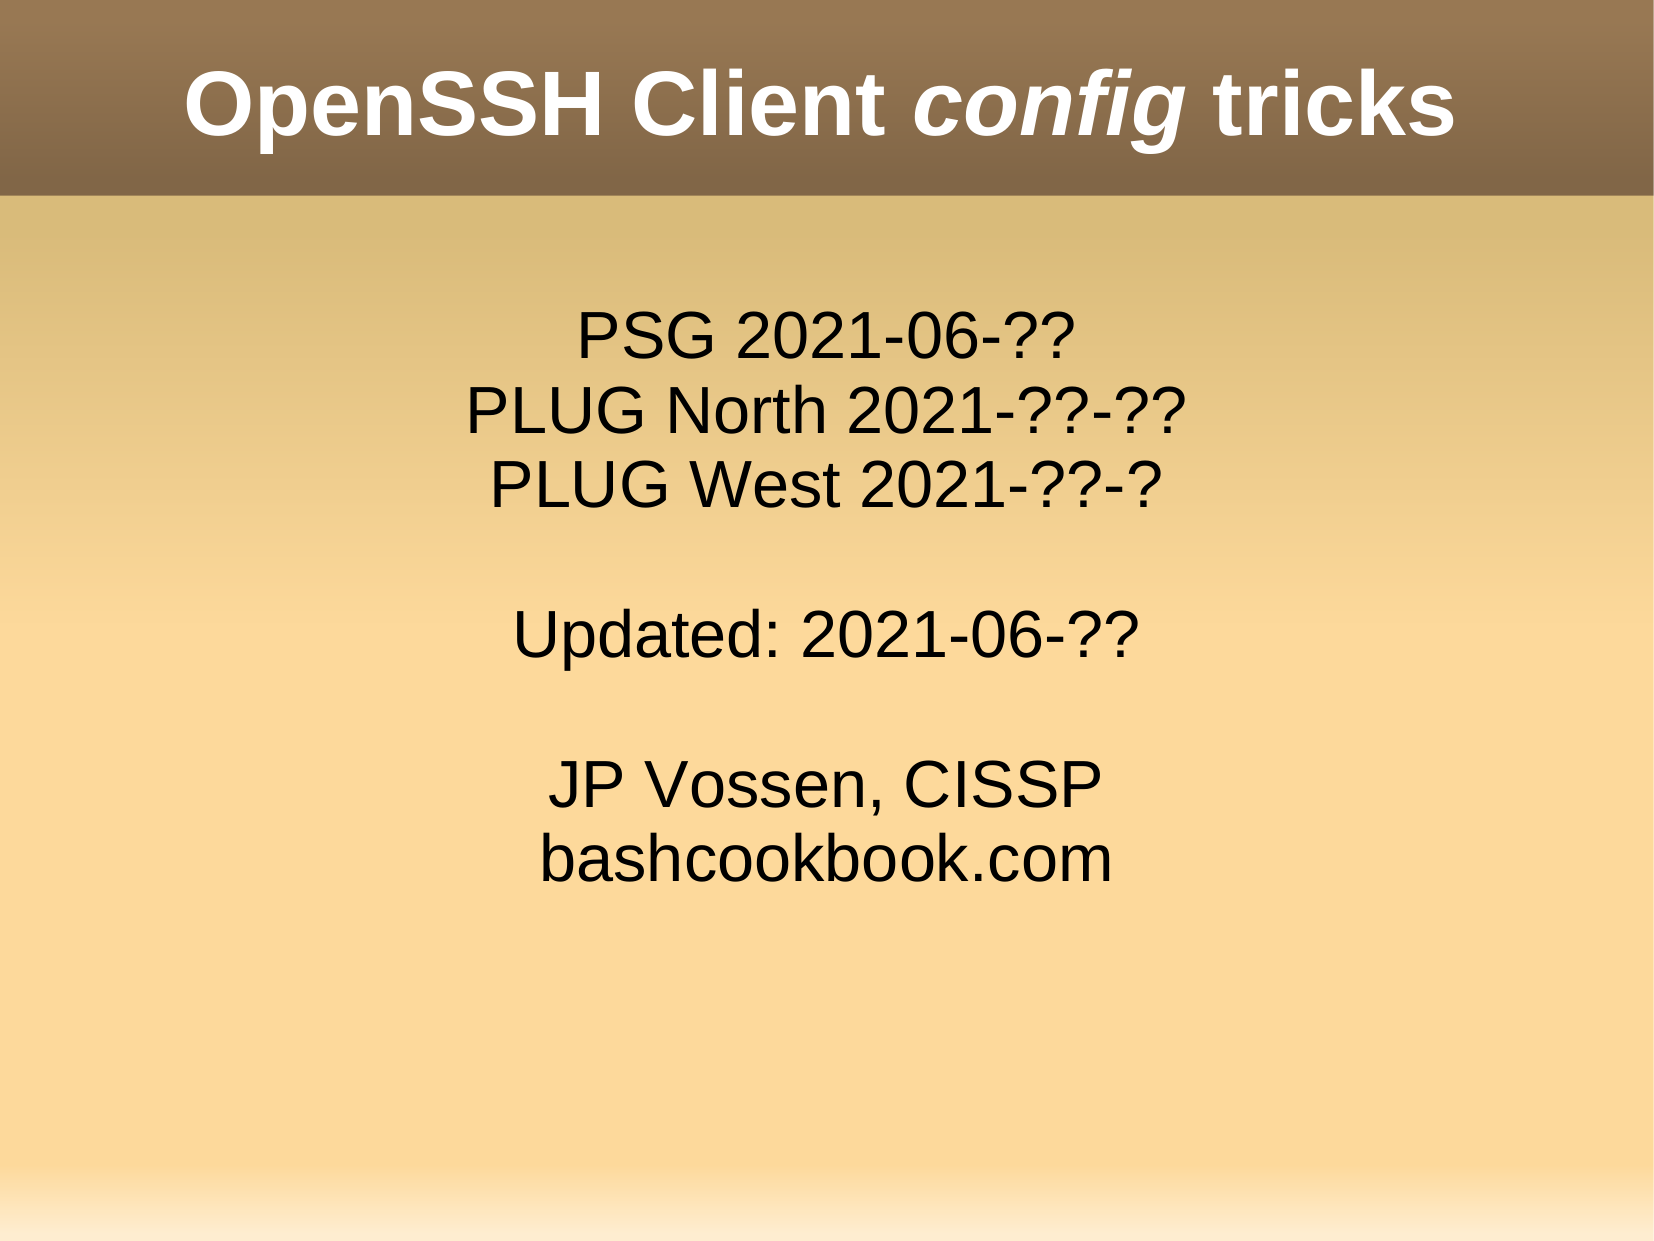

# OpenSSH Client config tricks
PSG 2021-06-??
PLUG North 2021-??-??
PLUG West 2021-??-?
Updated: 2021-06-??
JP Vossen, CISSP
bashcookbook.com